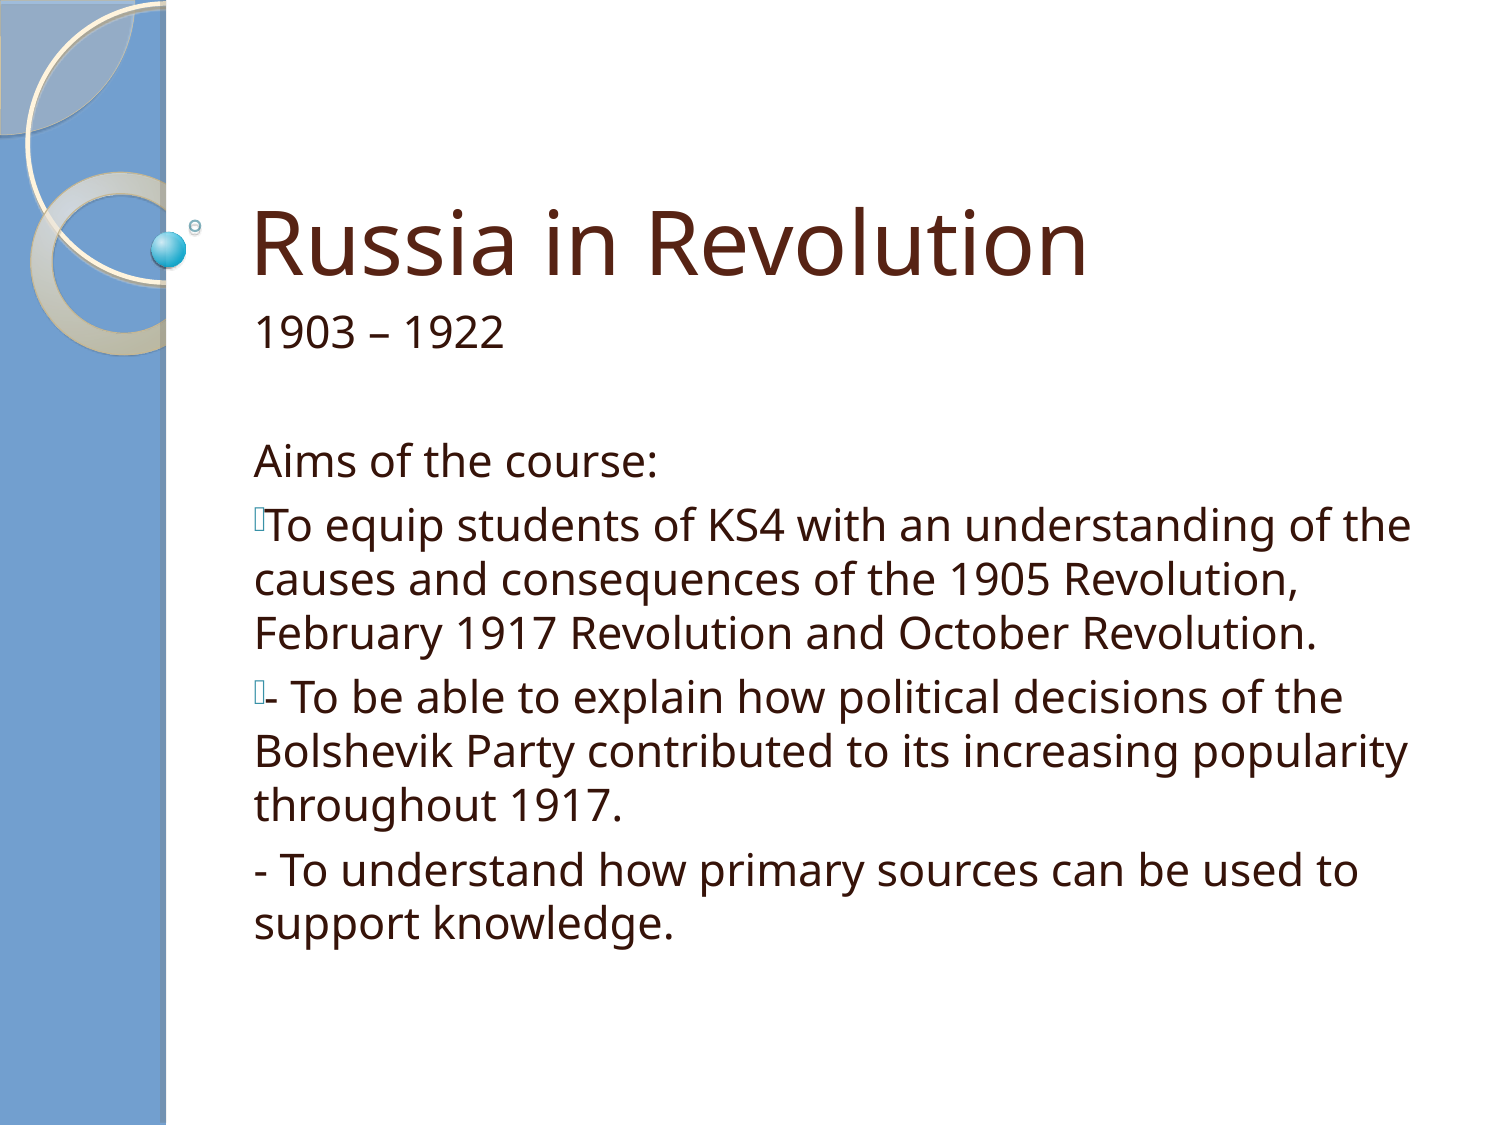

# Russia in Revolution
1903 – 1922
Aims of the course:
To equip students of KS4 with an understanding of the causes and consequences of the 1905 Revolution, February 1917 Revolution and October Revolution.
- To be able to explain how political decisions of the Bolshevik Party contributed to its increasing popularity throughout 1917.
- To understand how primary sources can be used to support knowledge.